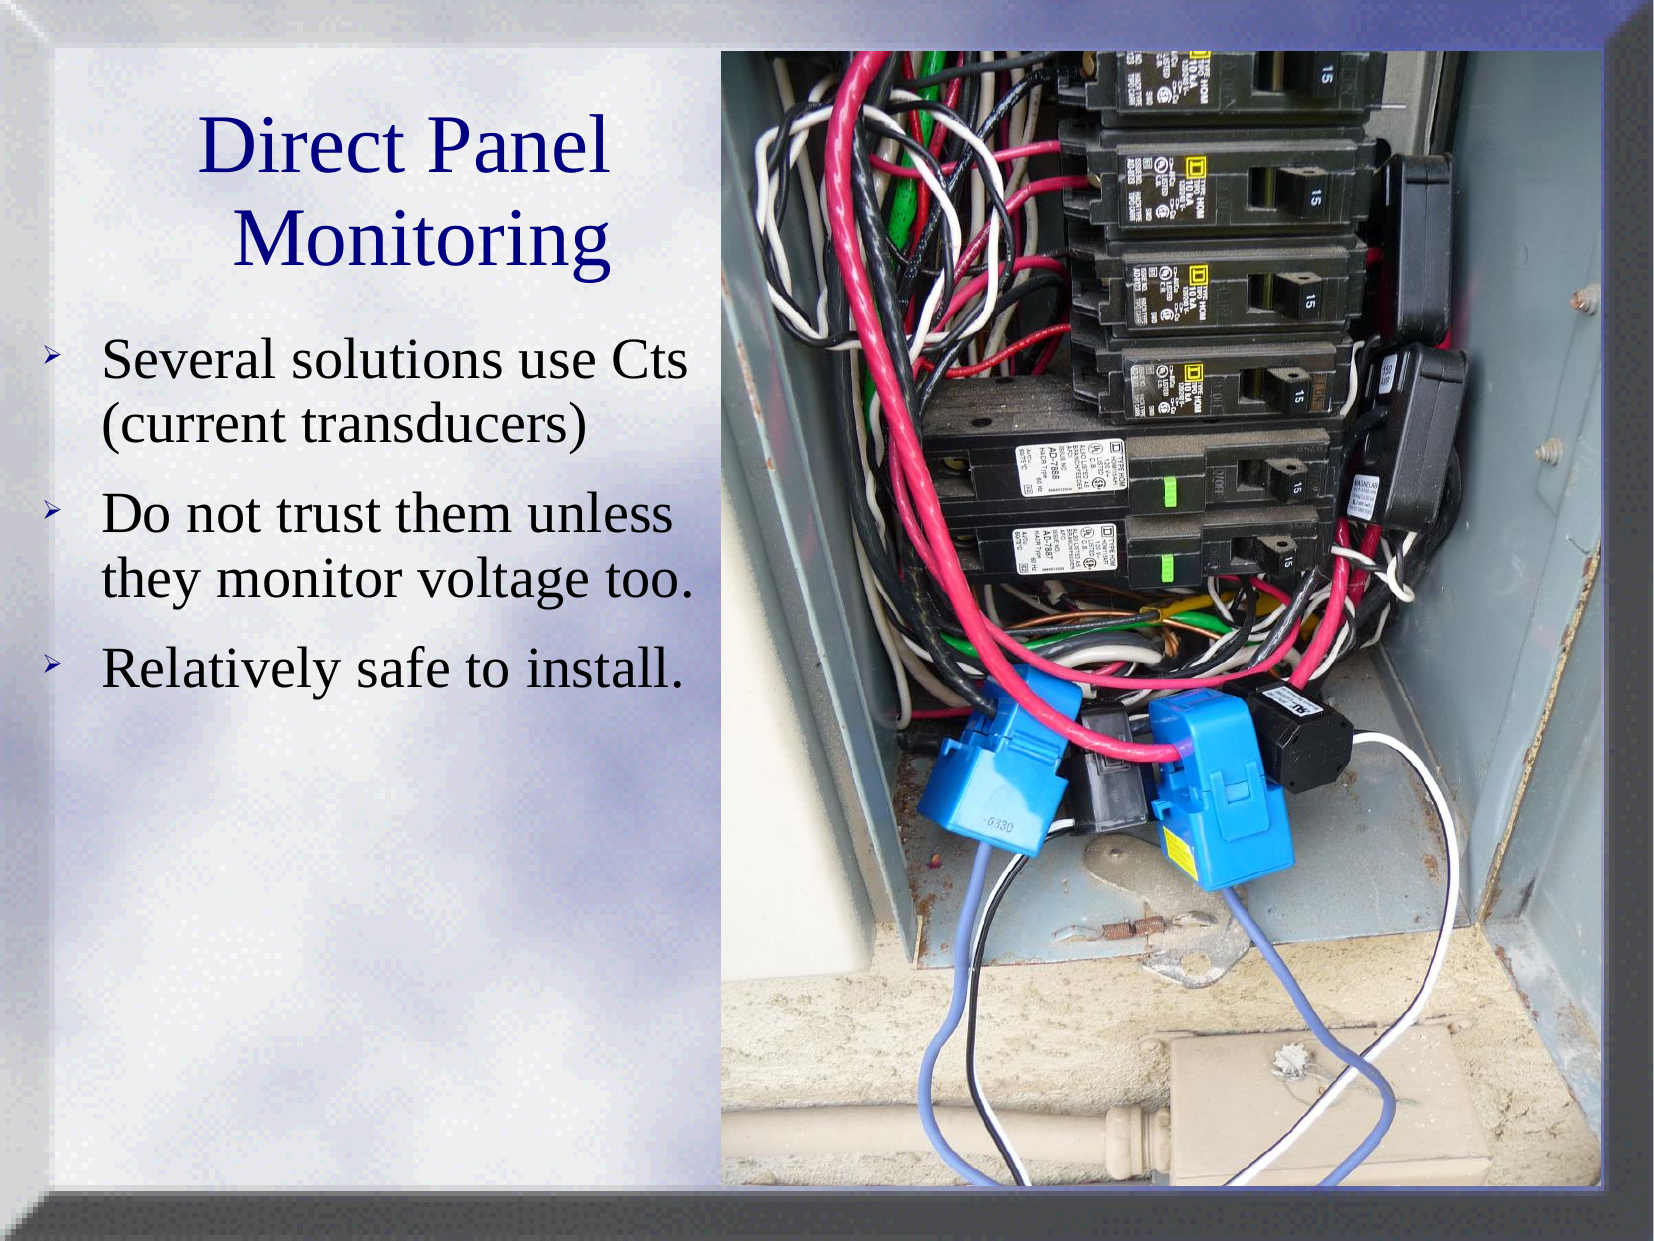

# Direct Panel Monitoring
Several solutions use Cts (current transducers)
Do not trust them unless they monitor voltage too.
Relatively safe to install.